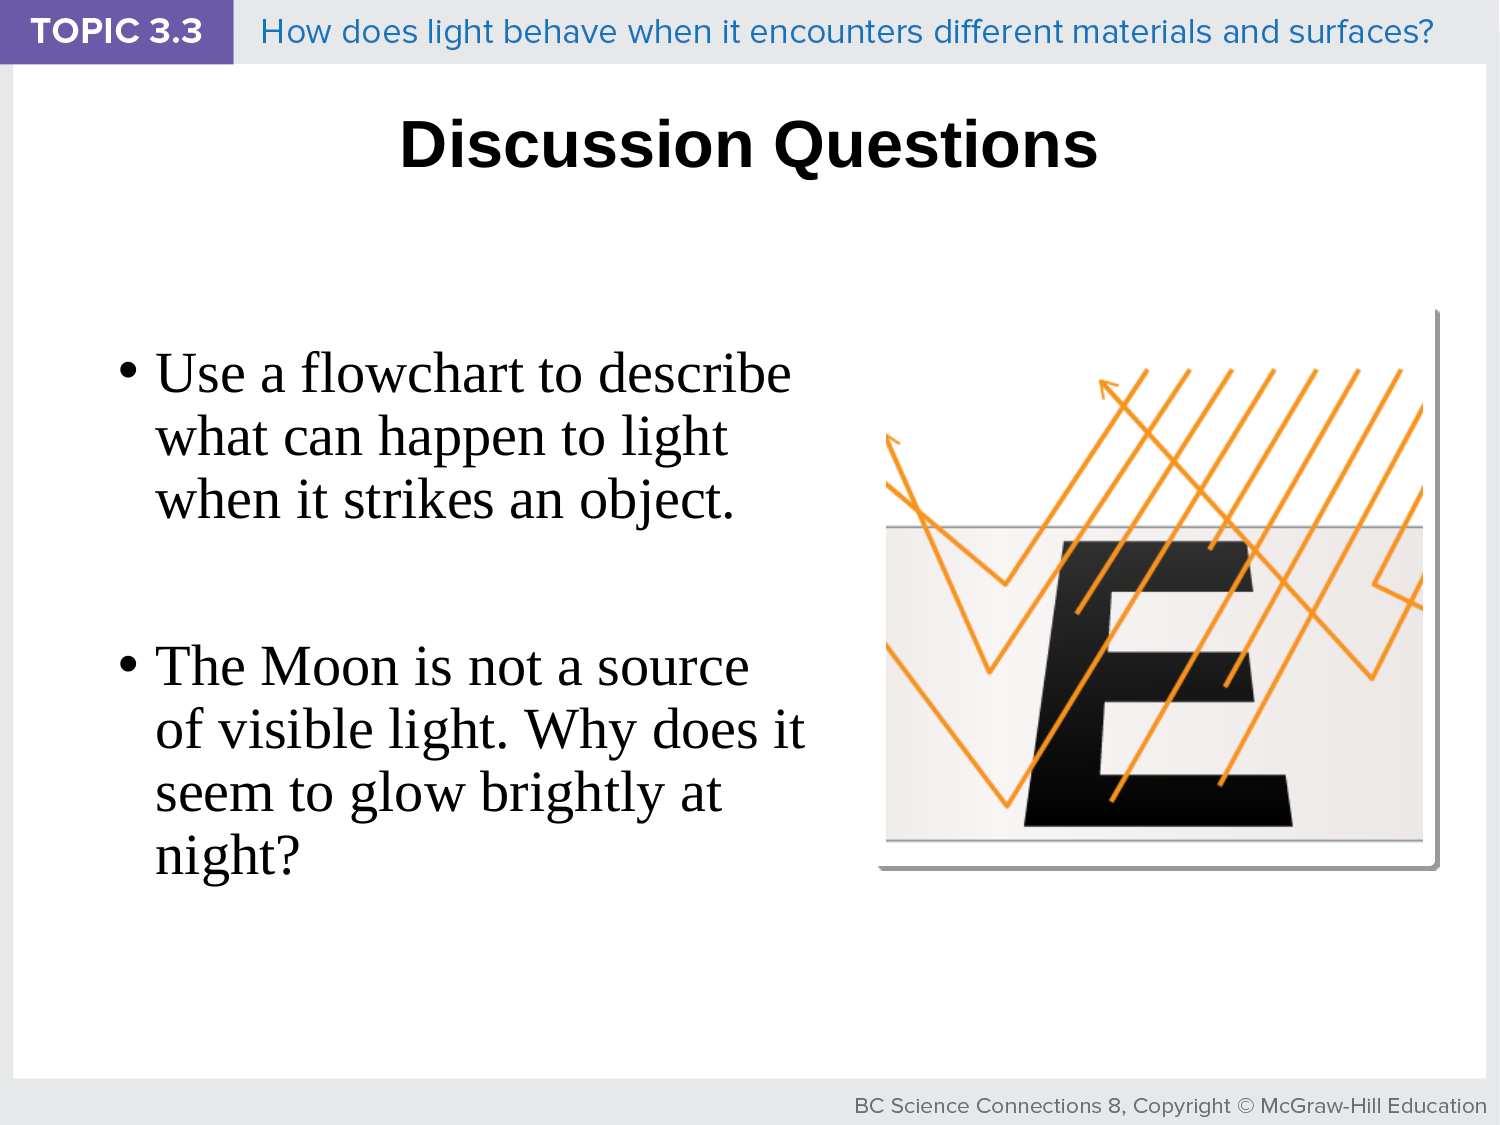

# Discussion Questions
Use a flowchart to describe what can happen to light when it strikes an object.
The Moon is not a source of visible light. Why does it seem to glow brightly at night?